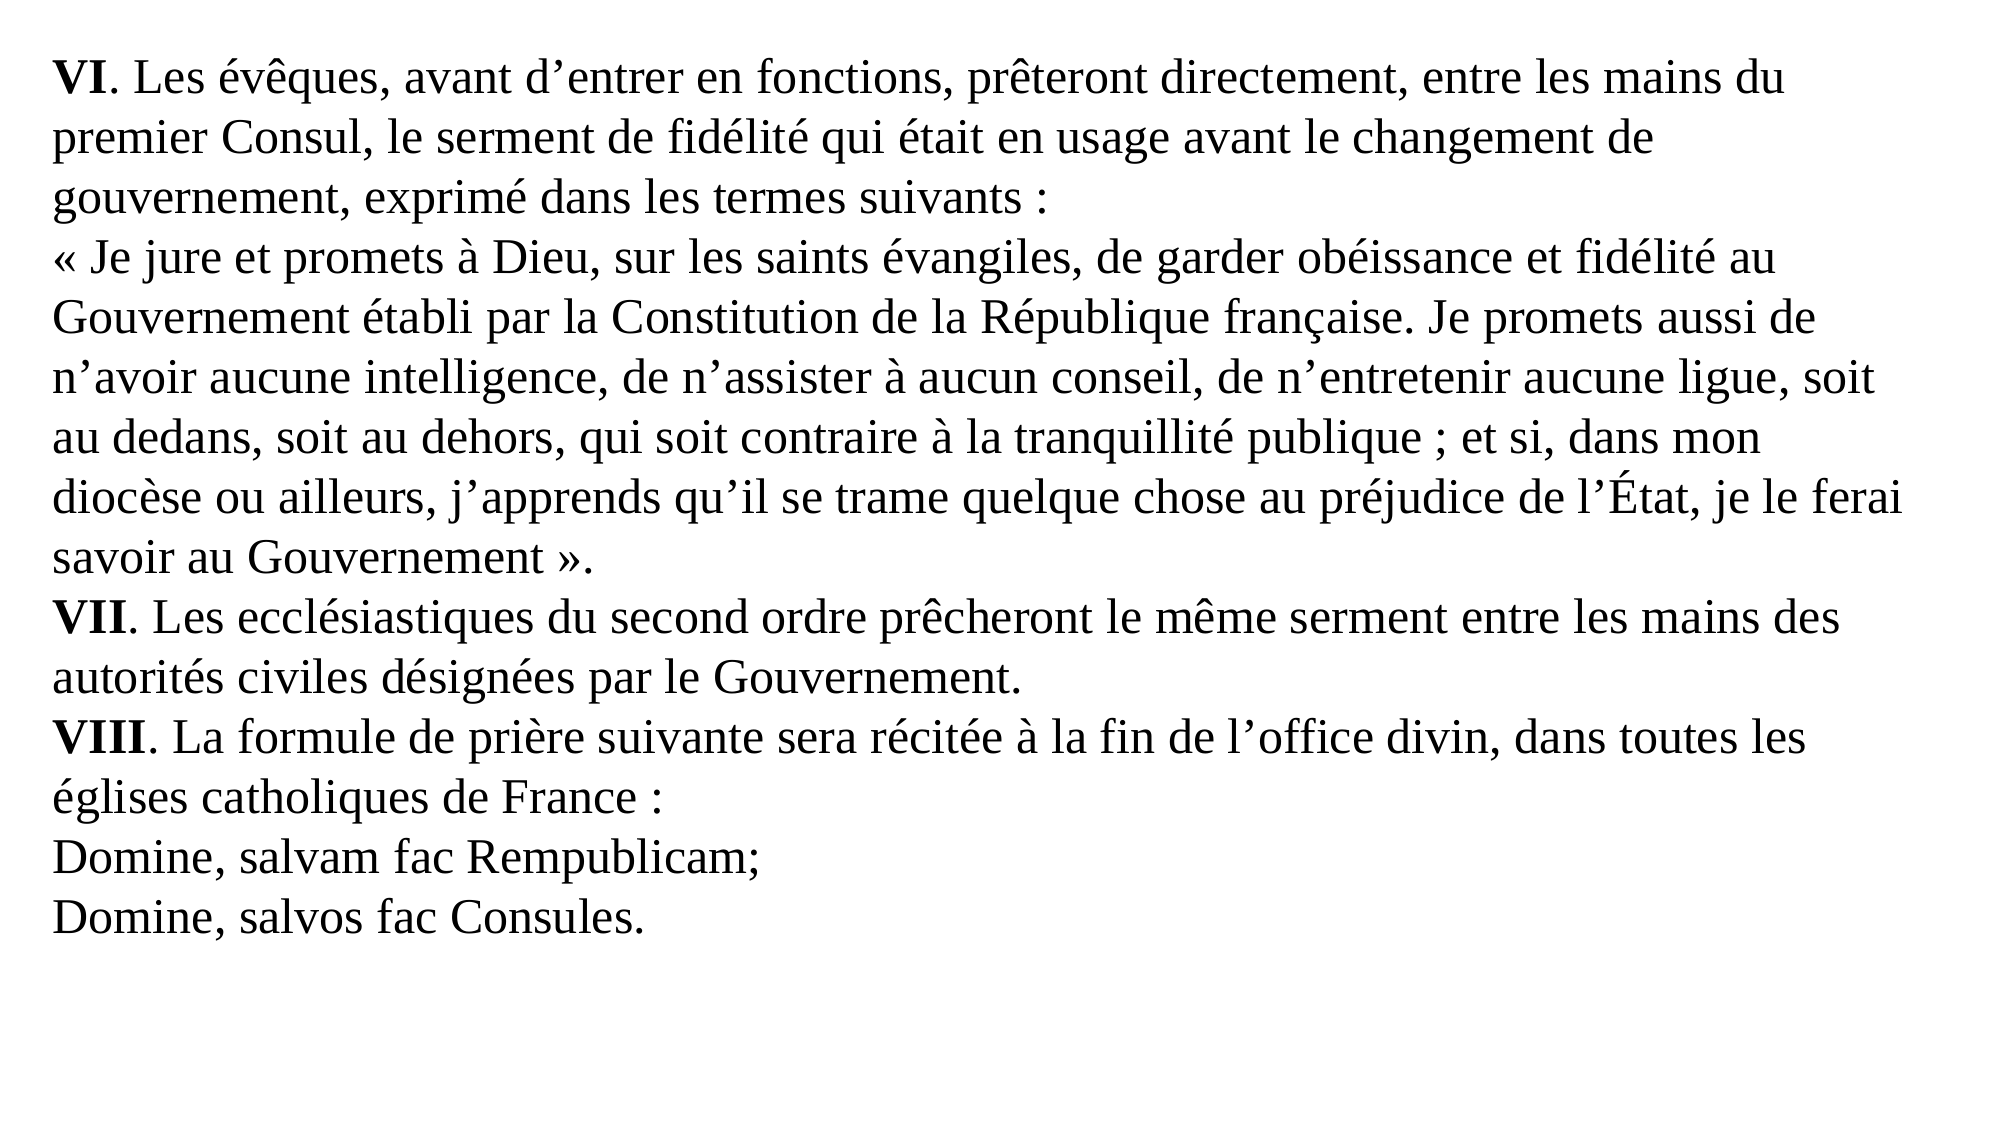

VI. Les évêques, avant d’entrer en fonctions, prêteront directement, entre les mains du premier Consul, le serment de fidélité qui était en usage avant le changement de gouvernement, exprimé dans les termes suivants :
« Je jure et promets à Dieu, sur les saints évangiles, de garder obéissance et fidélité au Gouvernement établi par la Constitution de la République française. Je promets aussi de n’avoir aucune intelligence, de n’assister à aucun conseil, de n’entretenir aucune ligue, soit au dedans, soit au dehors, qui soit contraire à la tranquillité publique ; et si, dans mon diocèse ou ailleurs, j’apprends qu’il se trame quelque chose au préjudice de l’État, je le ferai savoir au Gouvernement ».
VII. Les ecclésiastiques du second ordre prêcheront le même serment entre les mains des autorités civiles désignées par le Gouvernement.
VIII. La formule de prière suivante sera récitée à la fin de l’office divin, dans toutes les églises catholiques de France :
Domine, salvam fac Rempublicam;
Domine, salvos fac Consules.